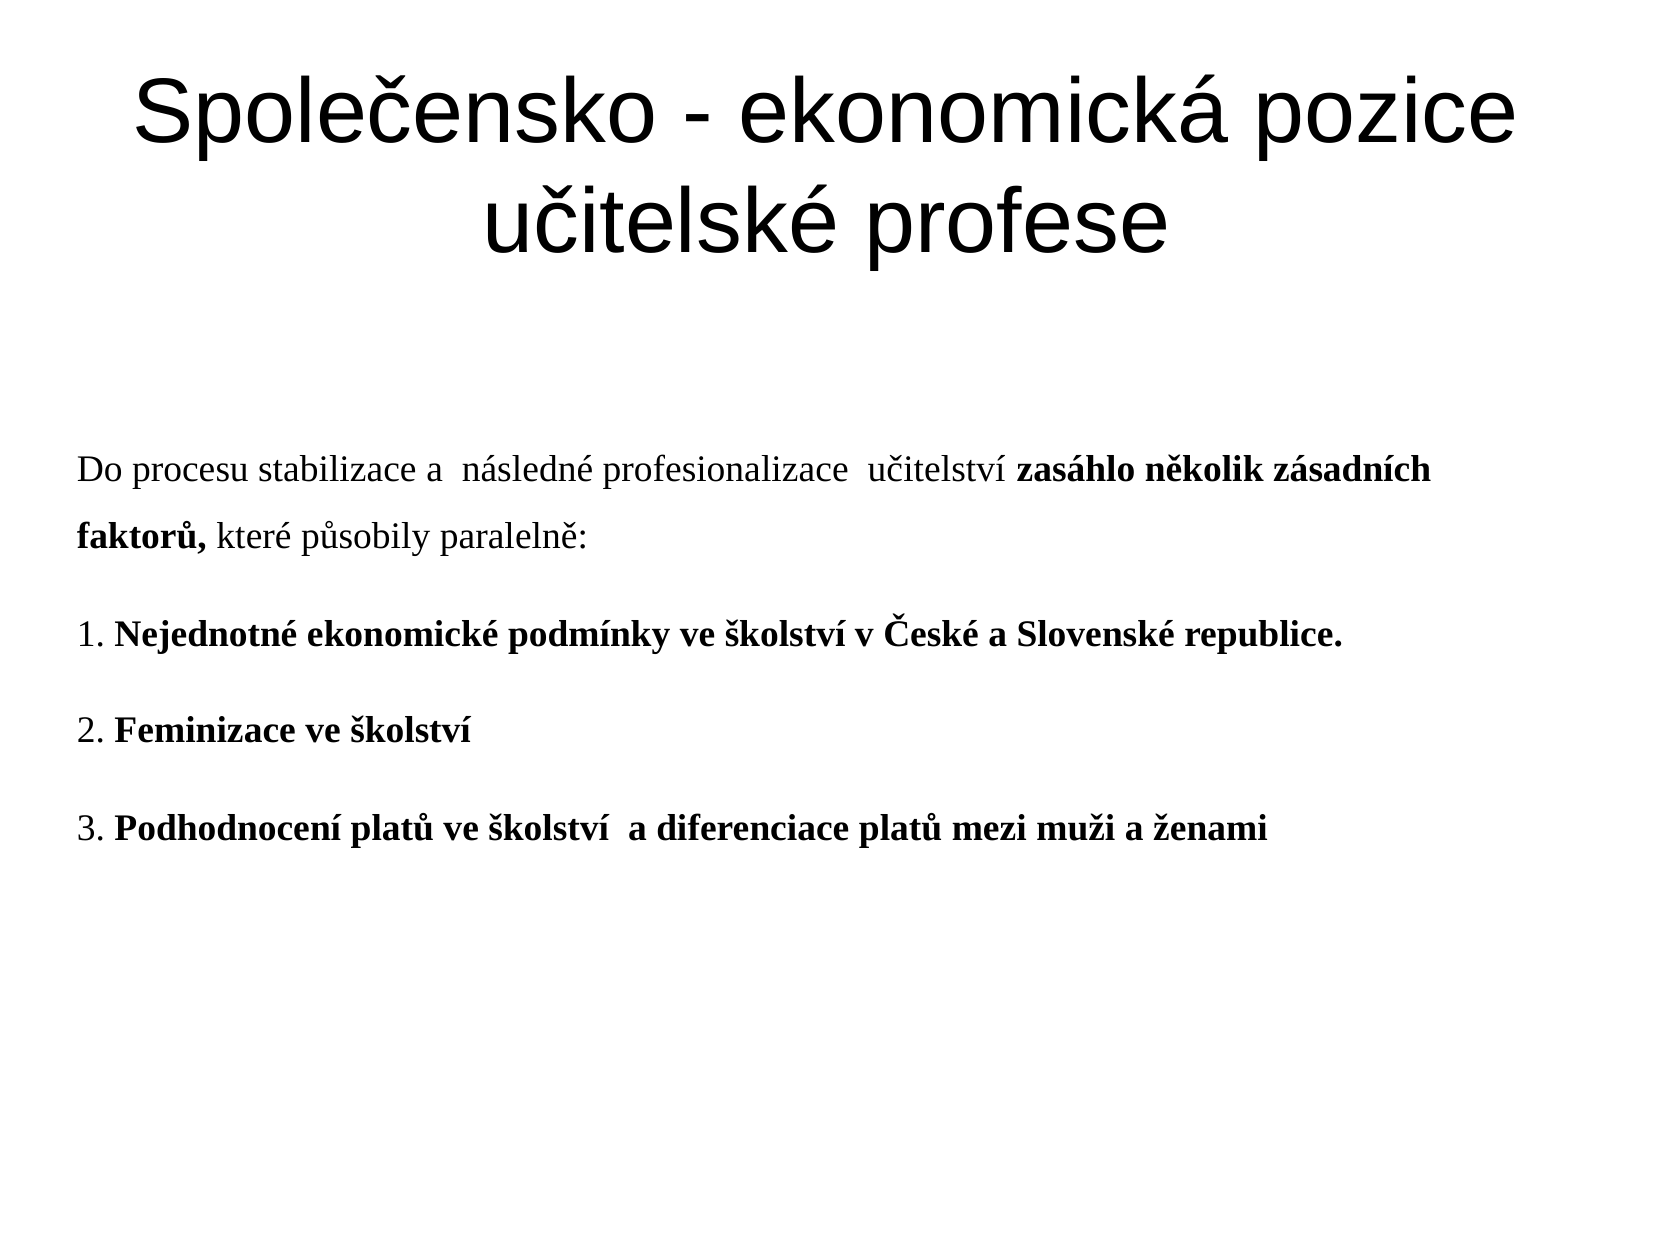

# Společensko - ekonomická pozice učitelské profese
Do procesu stabilizace a následné profesionalizace učitelství zasáhlo několik zásadních faktorů, které působily paralelně:
1. Nejednotné ekonomické podmínky ve školství v České a Slovenské republice.
2. Feminizace ve školství
3. Podhodnocení platů ve školství a diferenciace platů mezi muži a ženami